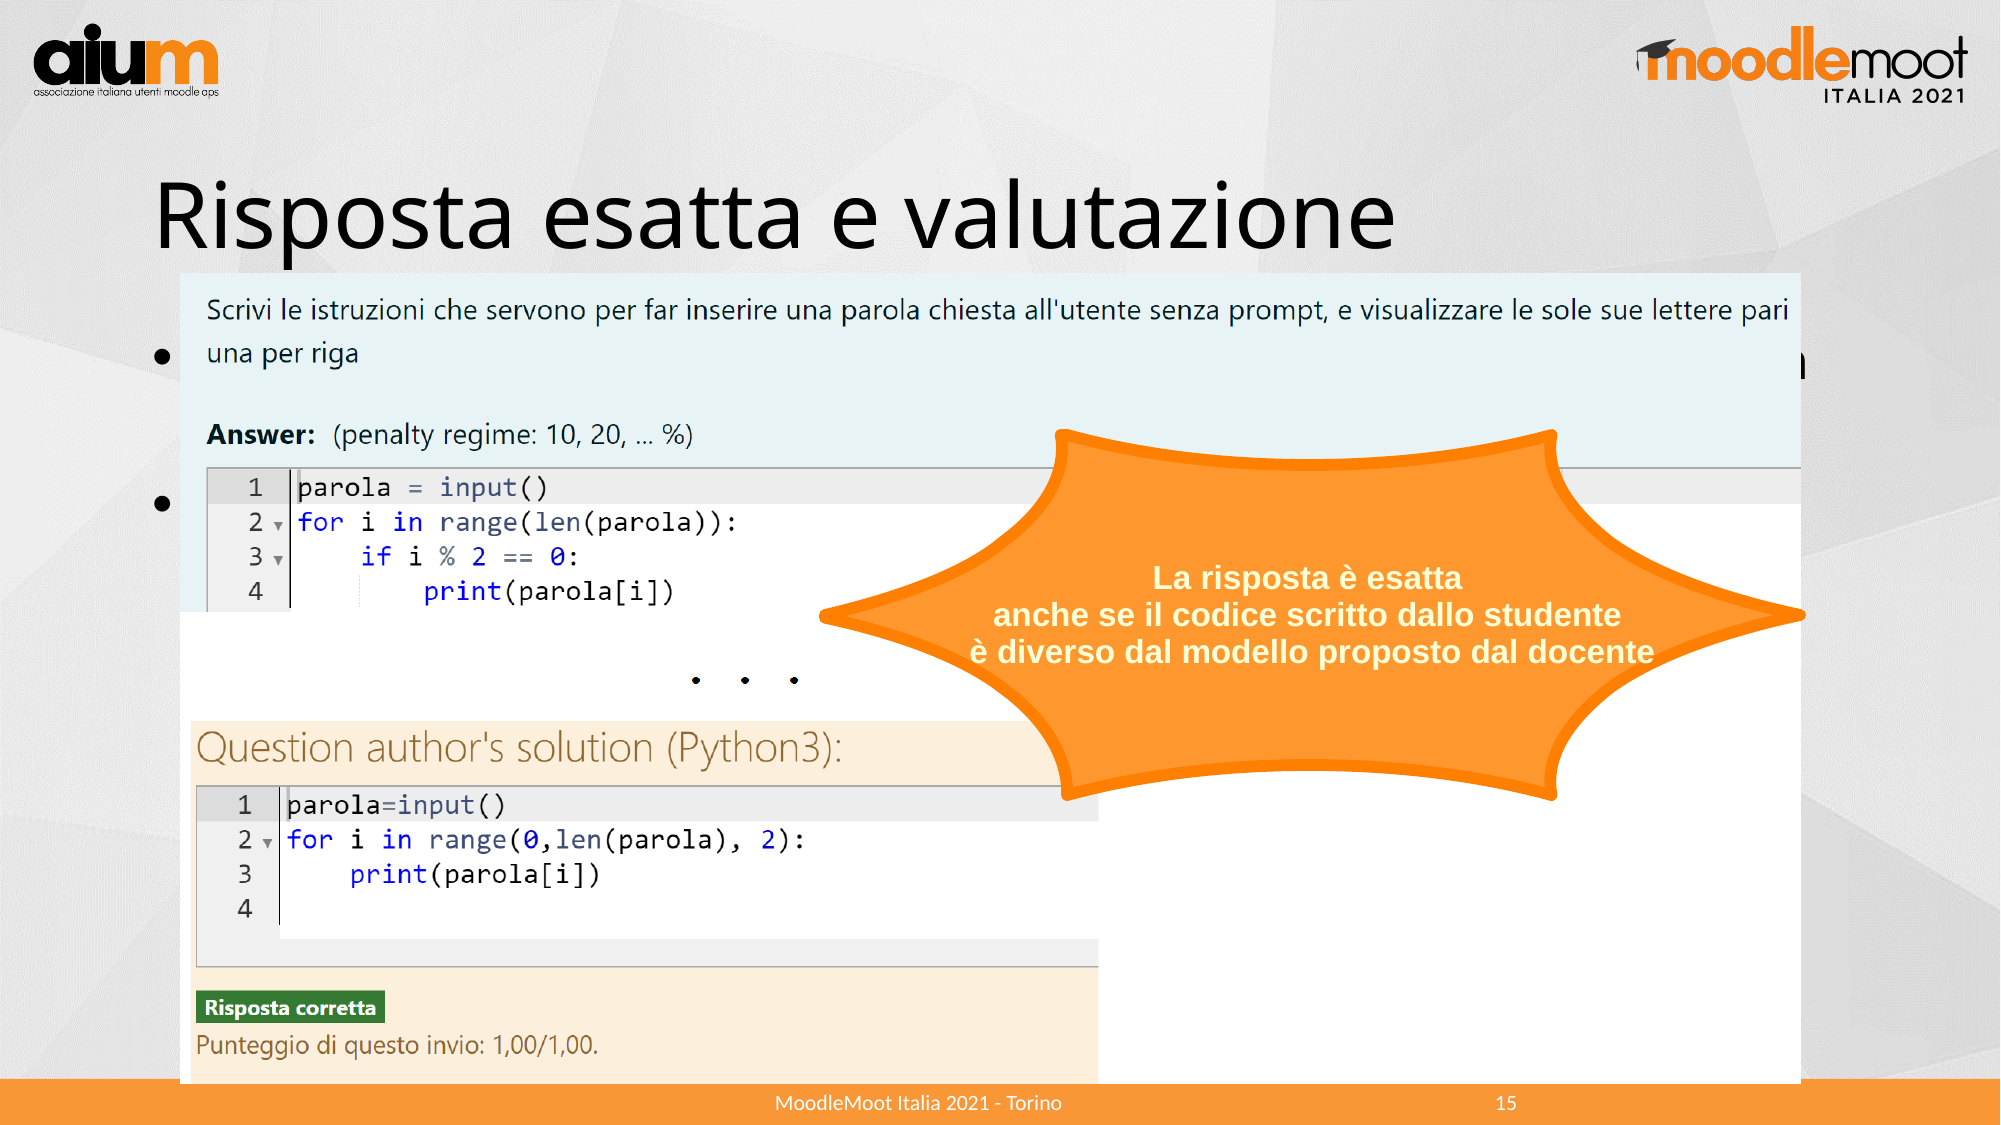

# Risposta esatta e valutazione
Se la risposta è esatta, lo studente può controllare la corrispondenza con i risultati attesi
 la verifica risponde con una finestra con sfondo verde
La risposta è esatta
anche se il codice scritto dallo studente
è diverso dal modello proposto dal docente